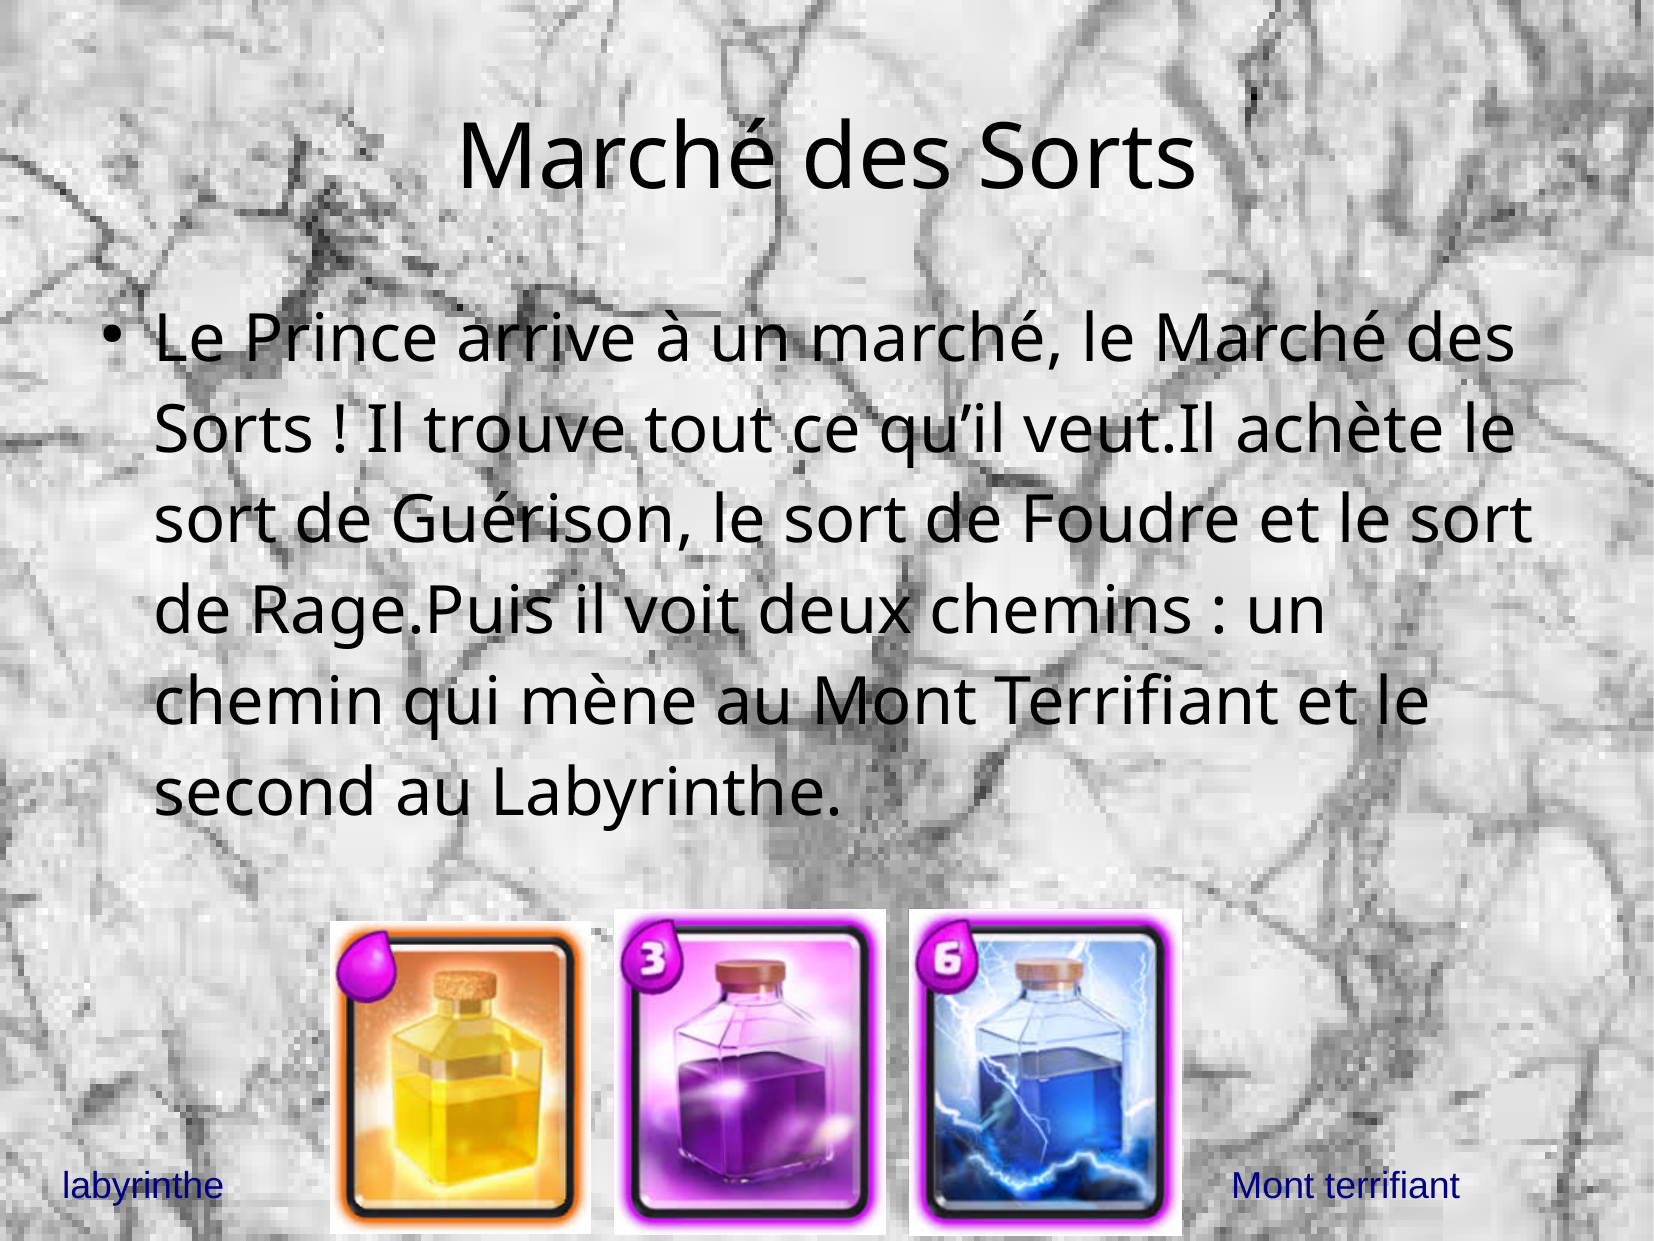

# Marché des Sorts
Le Prince arrive à un marché, le Marché des Sorts ! Il trouve tout ce qu’il veut.Il achète le sort de Guérison, le sort de Foudre et le sort de Rage.Puis il voit deux chemins : un chemin qui mène au Mont Terrifiant et le second au Labyrinthe.
labyrinthe
Mont terrifiant